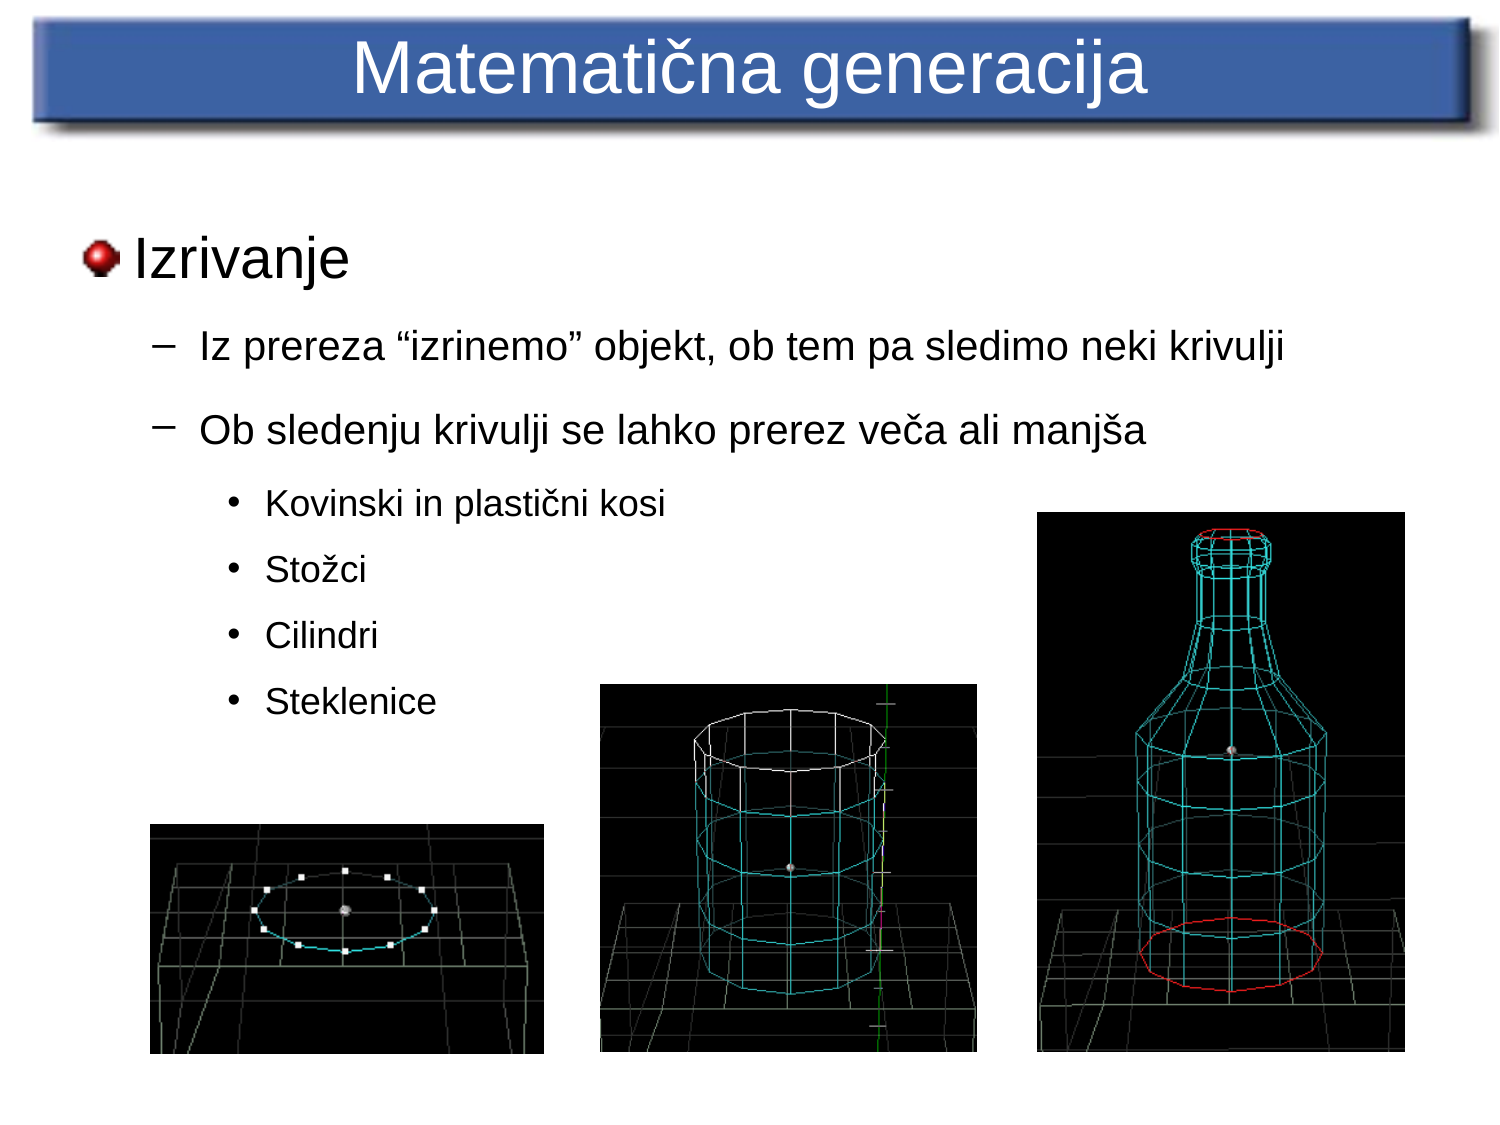

# Matematična generacija
Izrivanje
Iz prereza “izrinemo” objekt, ob tem pa sledimo neki krivulji
Ob sledenju krivulji se lahko prerez veča ali manjša
Kovinski in plastični kosi
Stožci
Cilindri
Steklenice